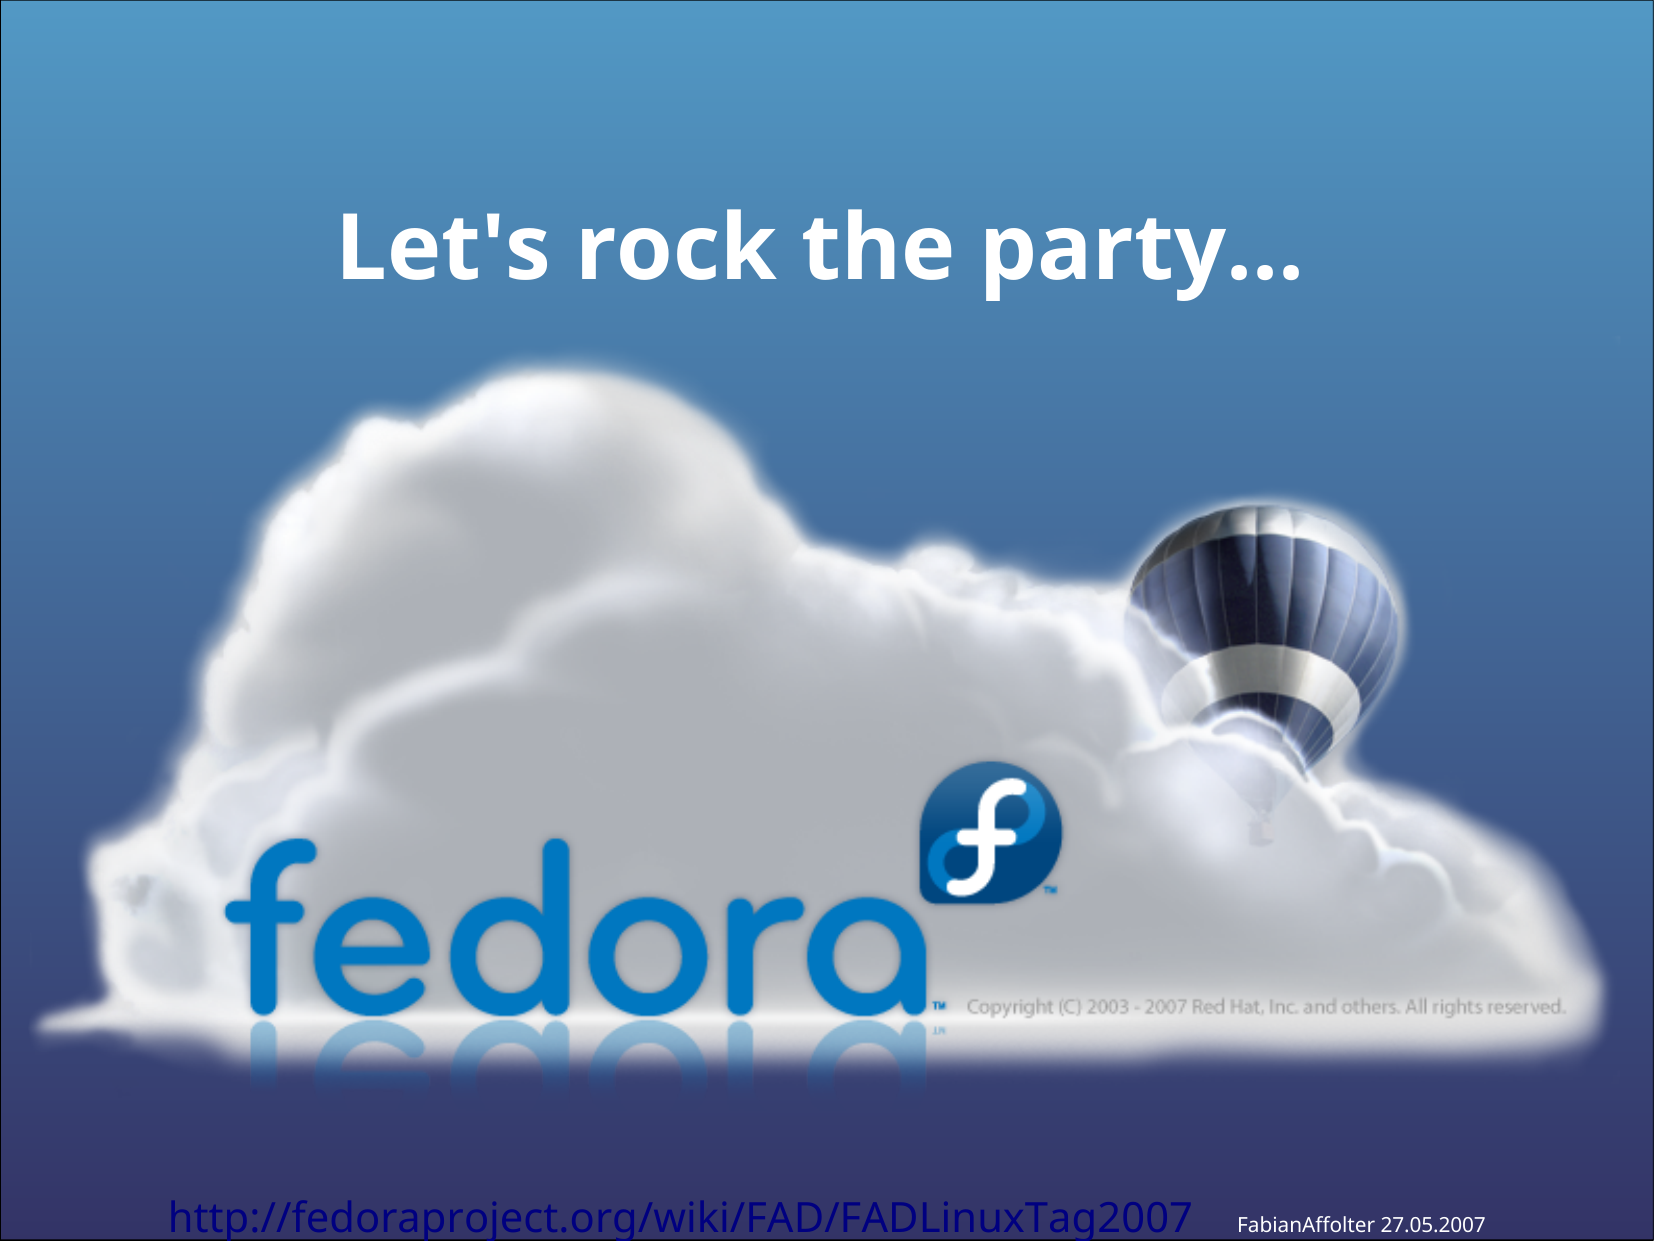

# Let's rock the party...
http://fedoraproject.org/wiki/FAD/FADLinuxTag2007 FabianAffolter 27.05.2007